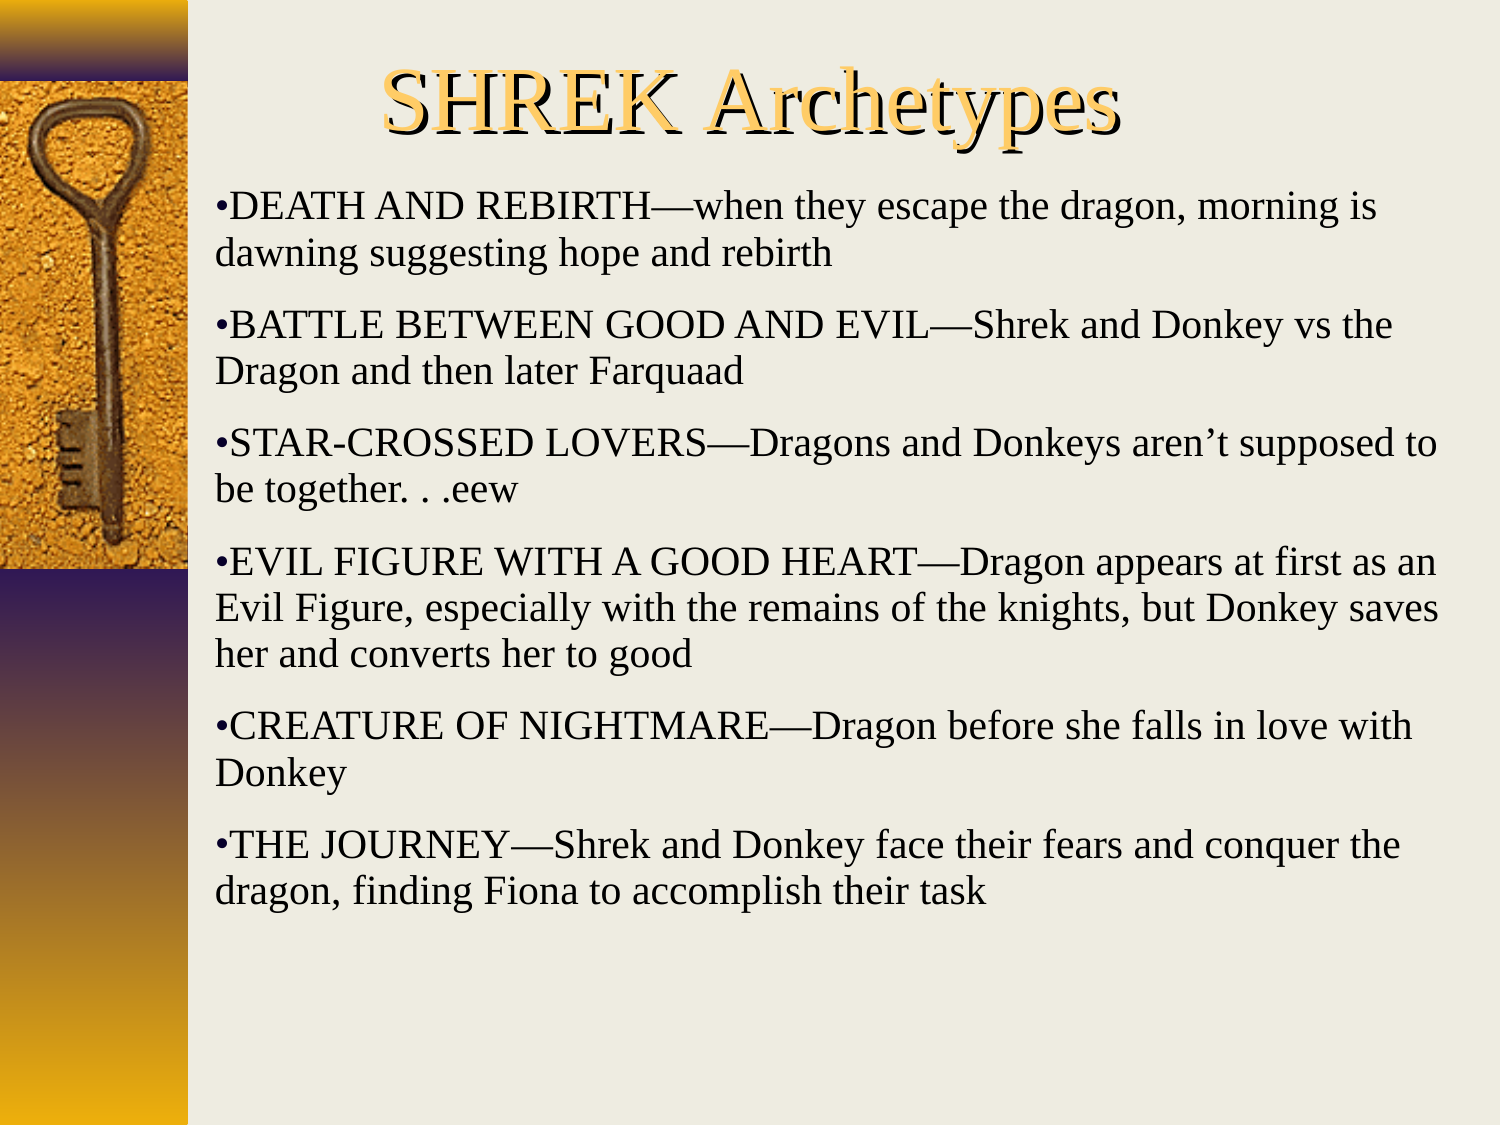

# SHREK Archetypes
DEATH AND REBIRTH—when they escape the dragon, morning is dawning suggesting hope and rebirth
BATTLE BETWEEN GOOD AND EVIL—Shrek and Donkey vs the Dragon and then later Farquaad
STAR-CROSSED LOVERS—Dragons and Donkeys aren’t supposed to be together. . .eew
EVIL FIGURE WITH A GOOD HEART—Dragon appears at first as an Evil Figure, especially with the remains of the knights, but Donkey saves her and converts her to good
CREATURE OF NIGHTMARE—Dragon before she falls in love with Donkey
THE JOURNEY—Shrek and Donkey face their fears and conquer the dragon, finding Fiona to accomplish their task